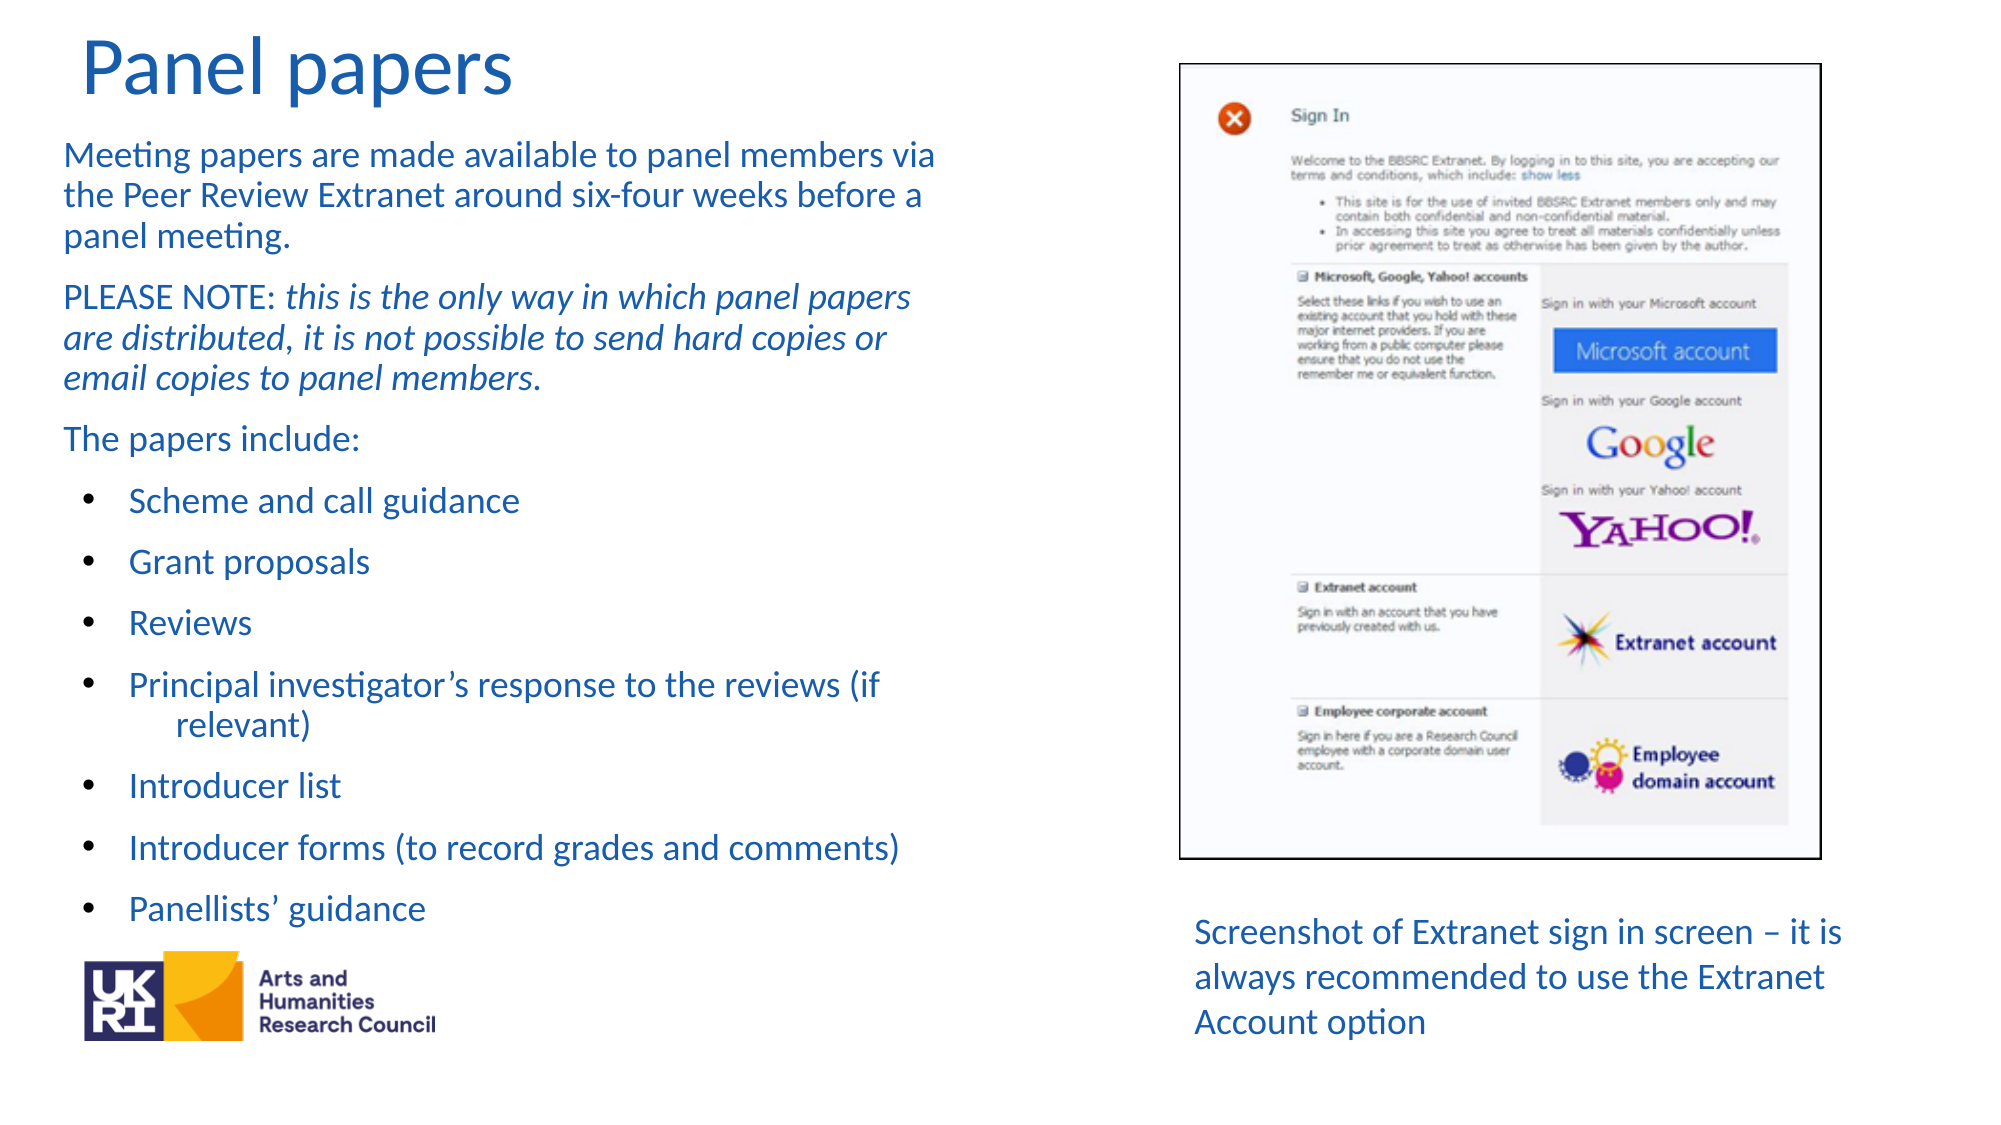

Panel papers
Meeting papers are made available to panel members via the Peer Review Extranet around six-four weeks before a panel meeting.
PLEASE NOTE: this is the only way in which panel papers are distributed, it is not possible to send hard copies or email copies to panel members.
The papers include:
Scheme and call guidance
Grant proposals
Reviews
Principal investigator’s response to the reviews (if relevant)
Introducer list
Introducer forms (to record grades and comments)
Panellists’ guidance
Screenshot of Extranet sign in screen – it is always recommended to use the Extranet Account option